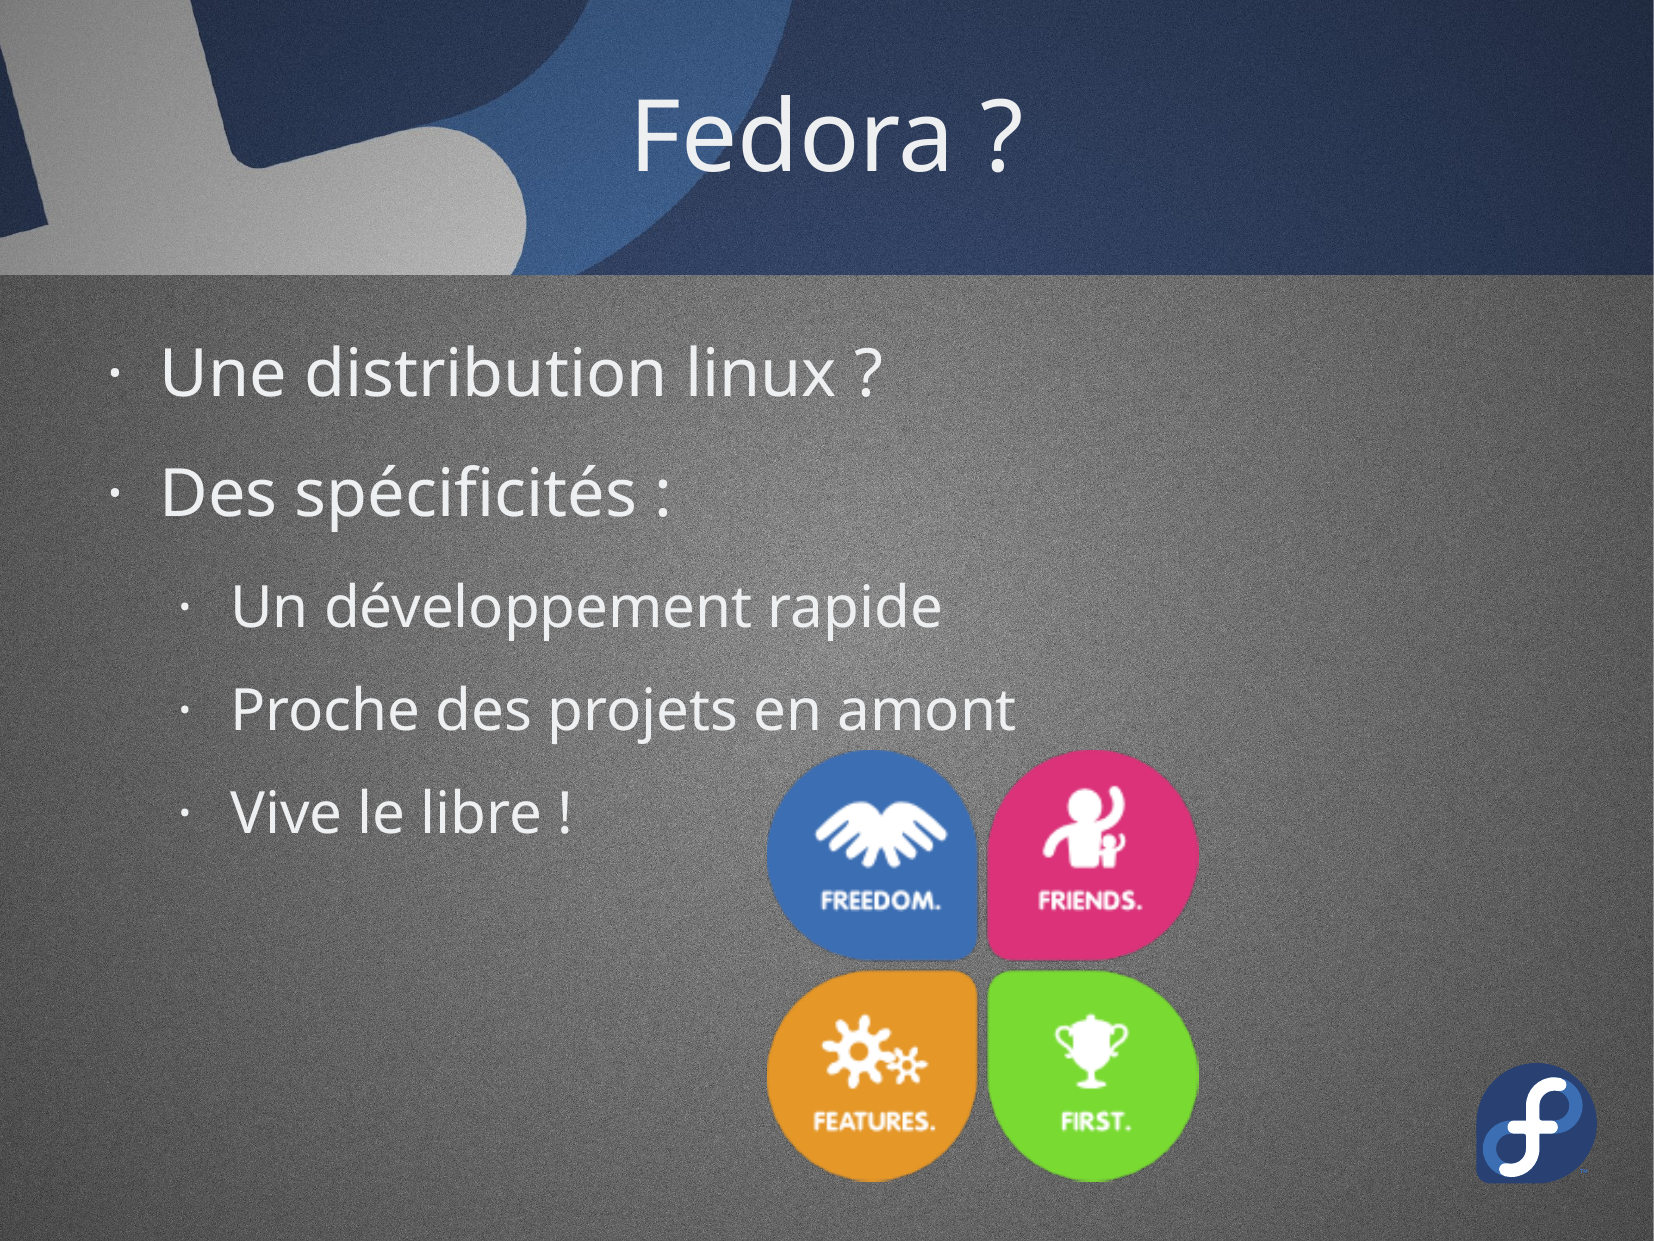

# Fedora ?
Une distribution linux ?
Des spécificités :
Un développement rapide
Proche des projets en amont
Vive le libre !